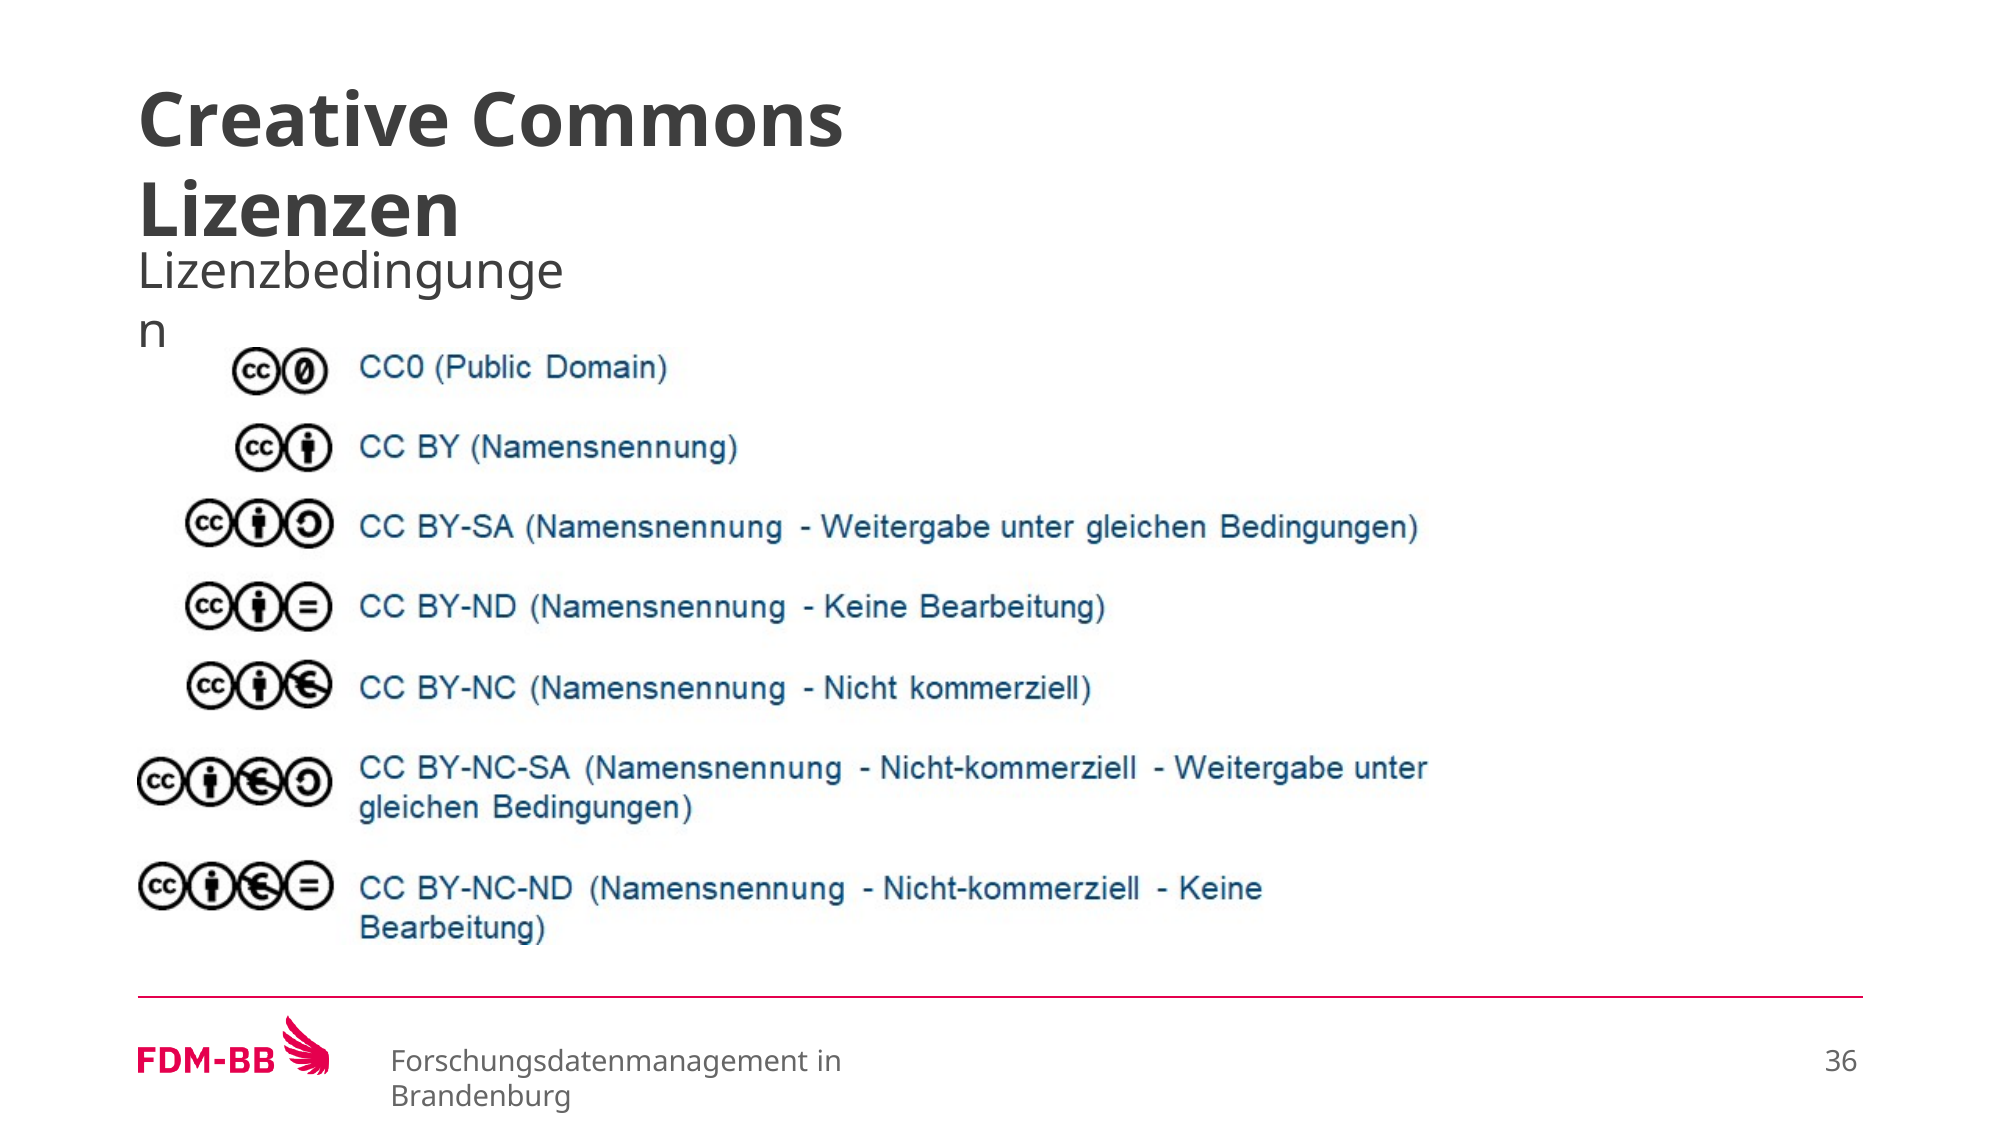

Creative Commons Lizenzen
Lizenzbedingungen
Forschungsdatenmanagement in Brandenburg
36